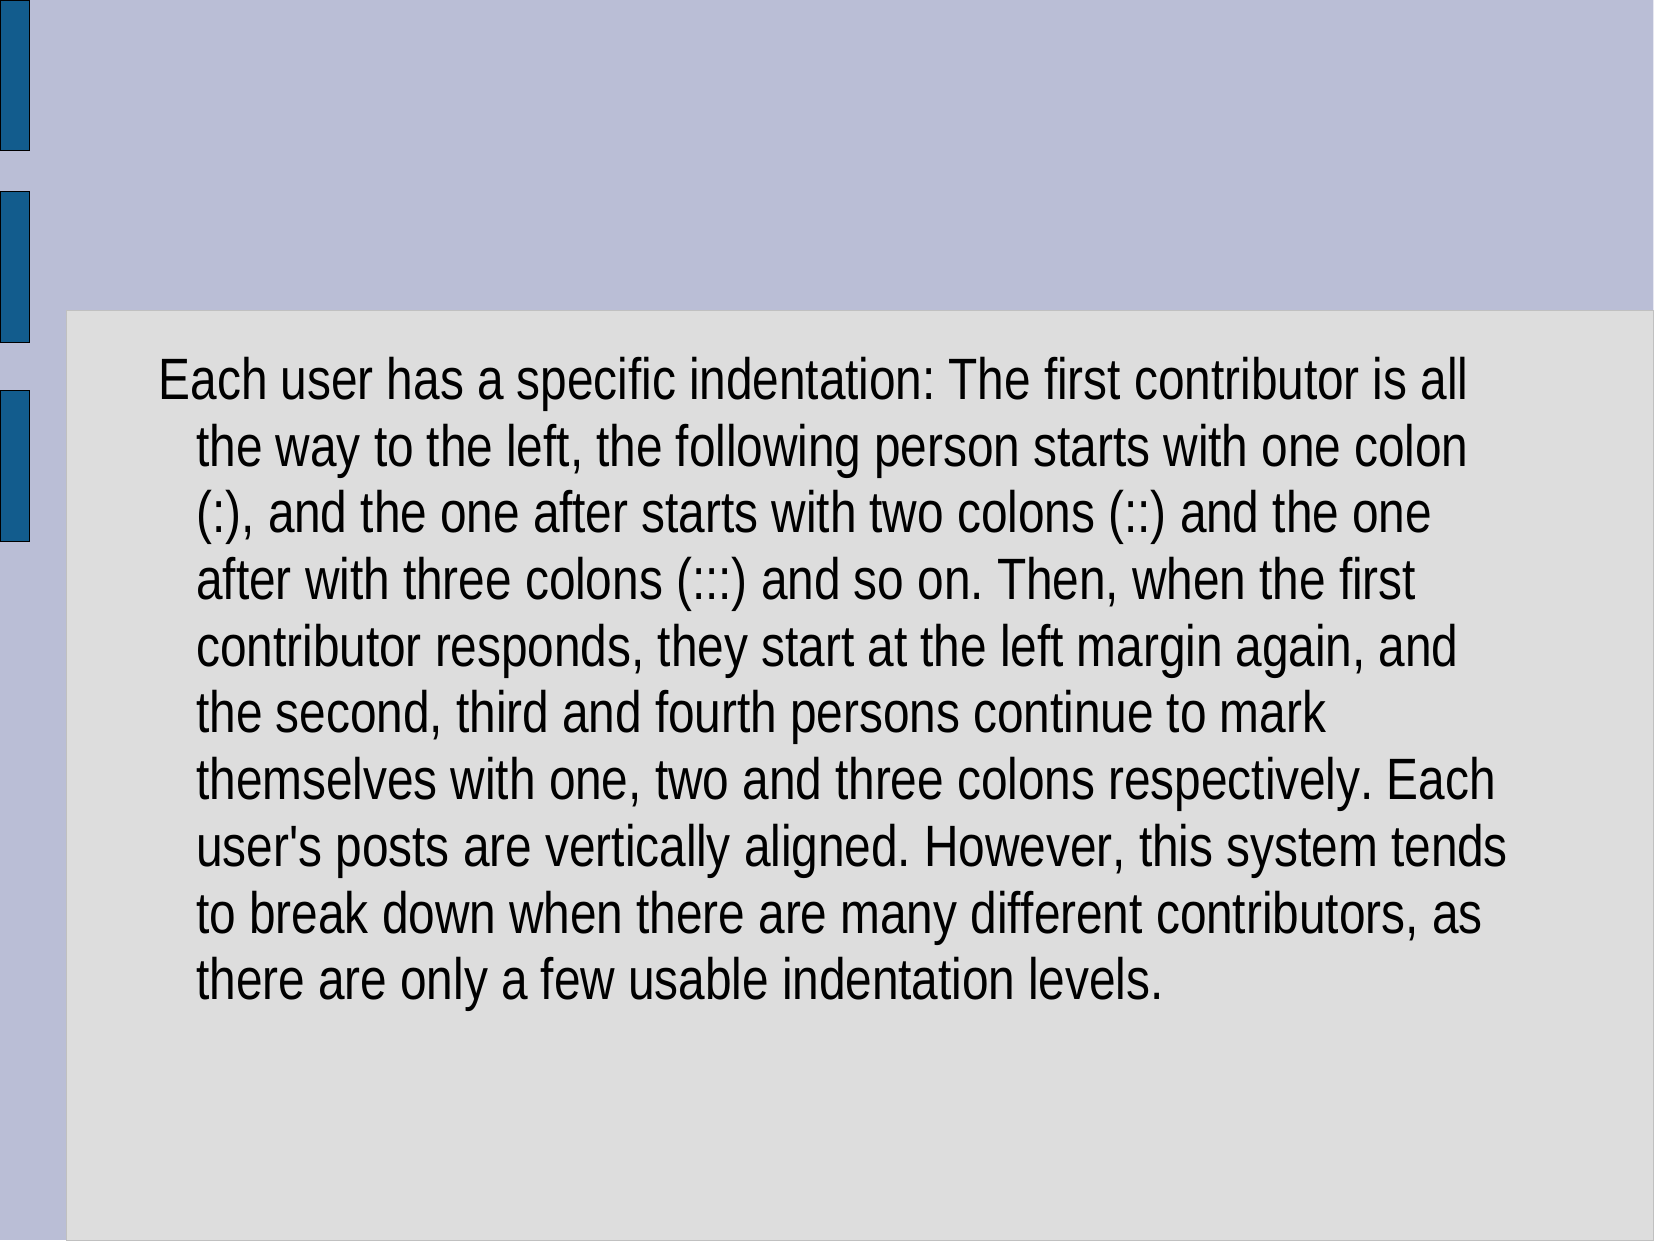

# Each user has a specific indentation: The first contributor is all the way to the left, the following person starts with one colon (:), and the one after starts with two colons (::) and the one after with three colons (:::) and so on. Then, when the first contributor responds, they start at the left margin again, and the second, third and fourth persons continue to mark themselves with one, two and three colons respectively. Each user's posts are vertically aligned. However, this system tends to break down when there are many different contributors, as there are only a few usable indentation levels.